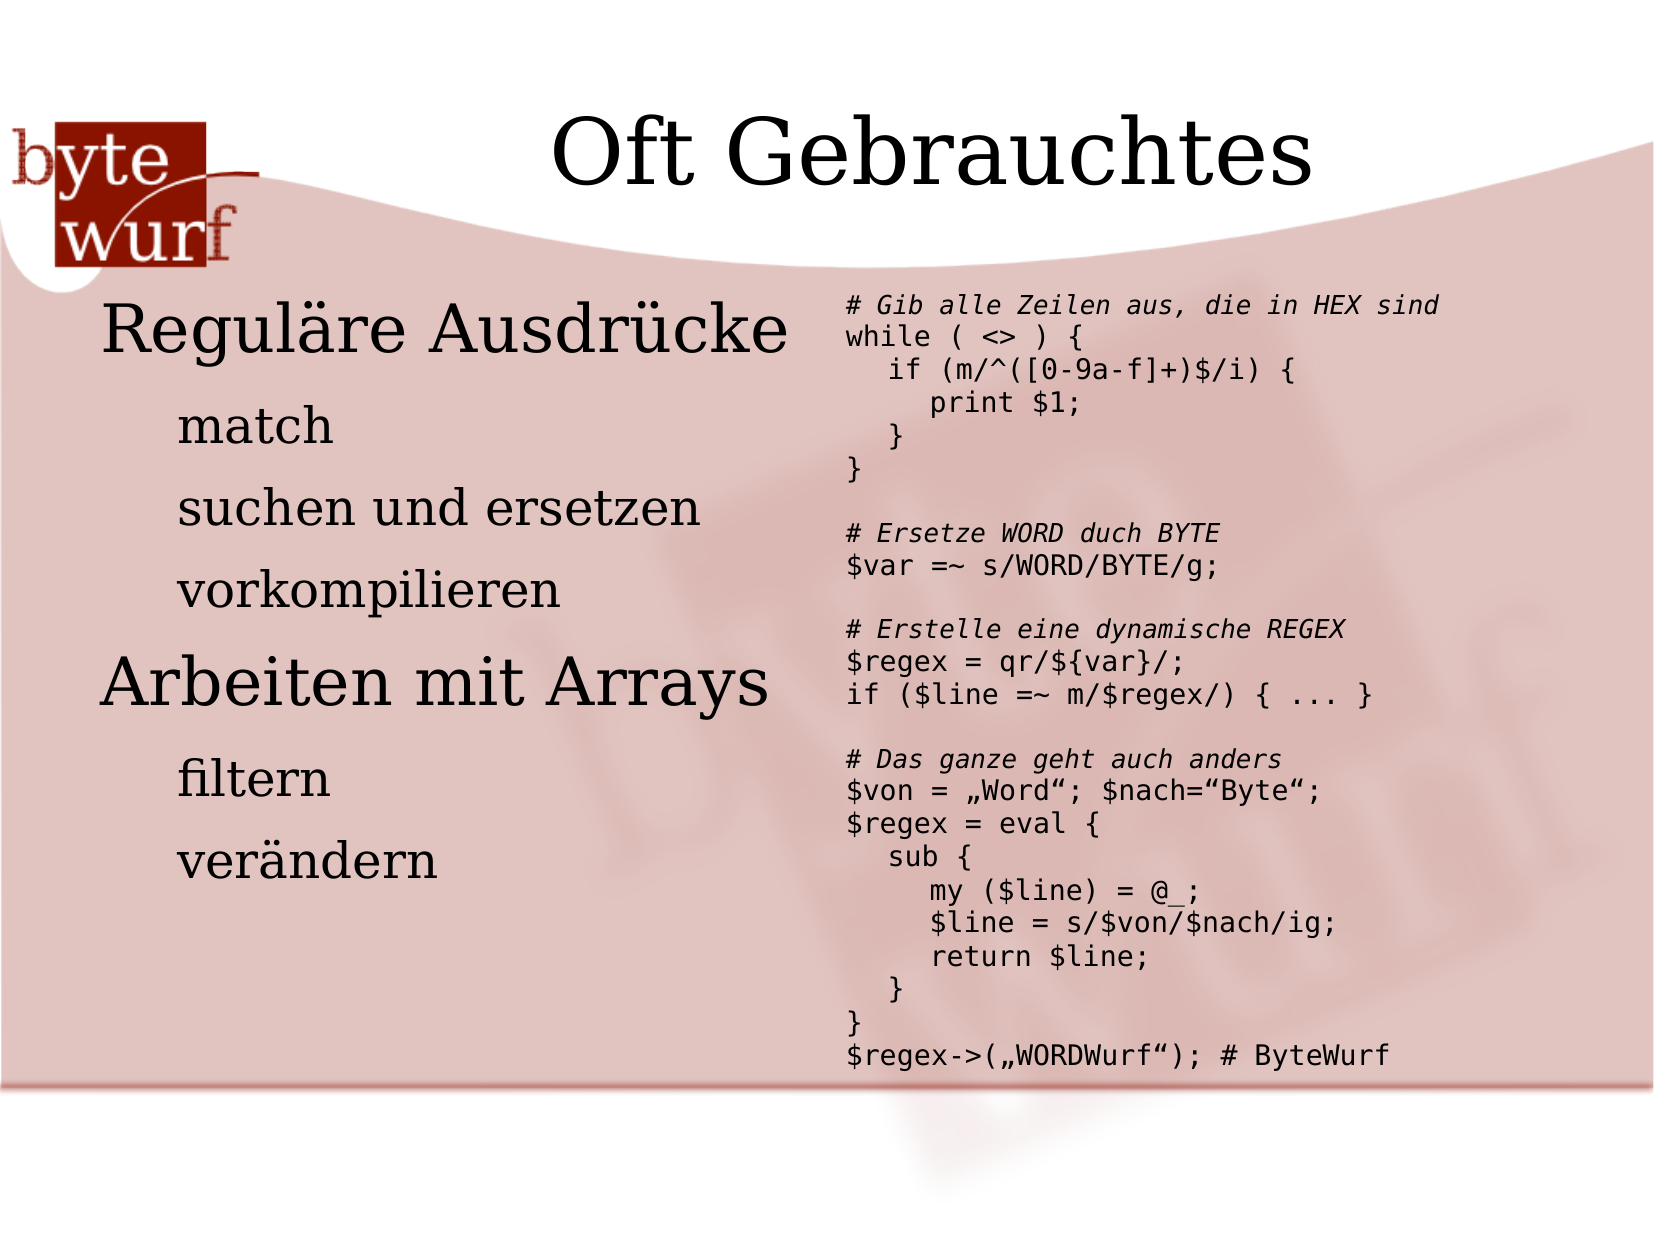

# Oft Gebrauchtes
Reguläre Ausdrücke
match
suchen und ersetzen
vorkompilieren
Arbeiten mit Arrays
filtern
verändern